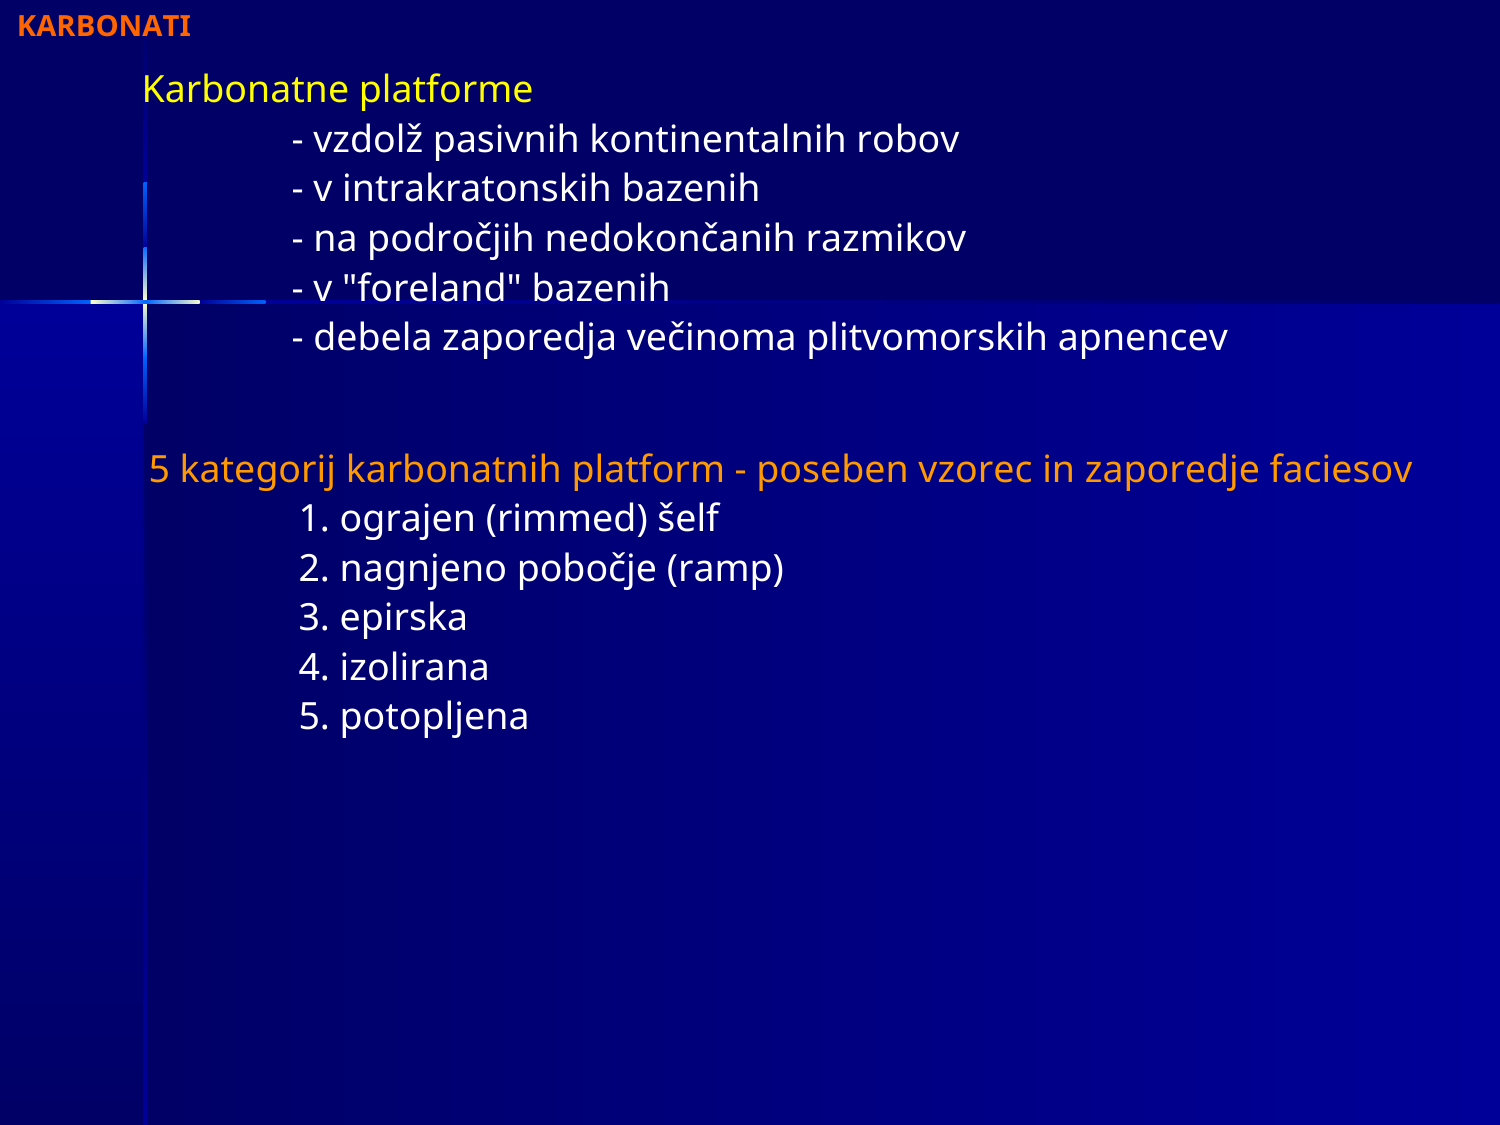

KARBONATI
Karbonatne platforme
	- vzdolž pasivnih kontinentalnih robov
	- v intrakratonskih bazenih
	- na področjih nedokončanih razmikov
	- v "foreland" bazenih
	- debela zaporedja večinoma plitvomorskih apnencev
5 kategorij karbonatnih platform - poseben vzorec in zaporedje faciesov
	1. ograjen (rimmed) šelf
	2. nagnjeno pobočje (ramp)
	3. epirska
	4. izolirana
	5. potopljena